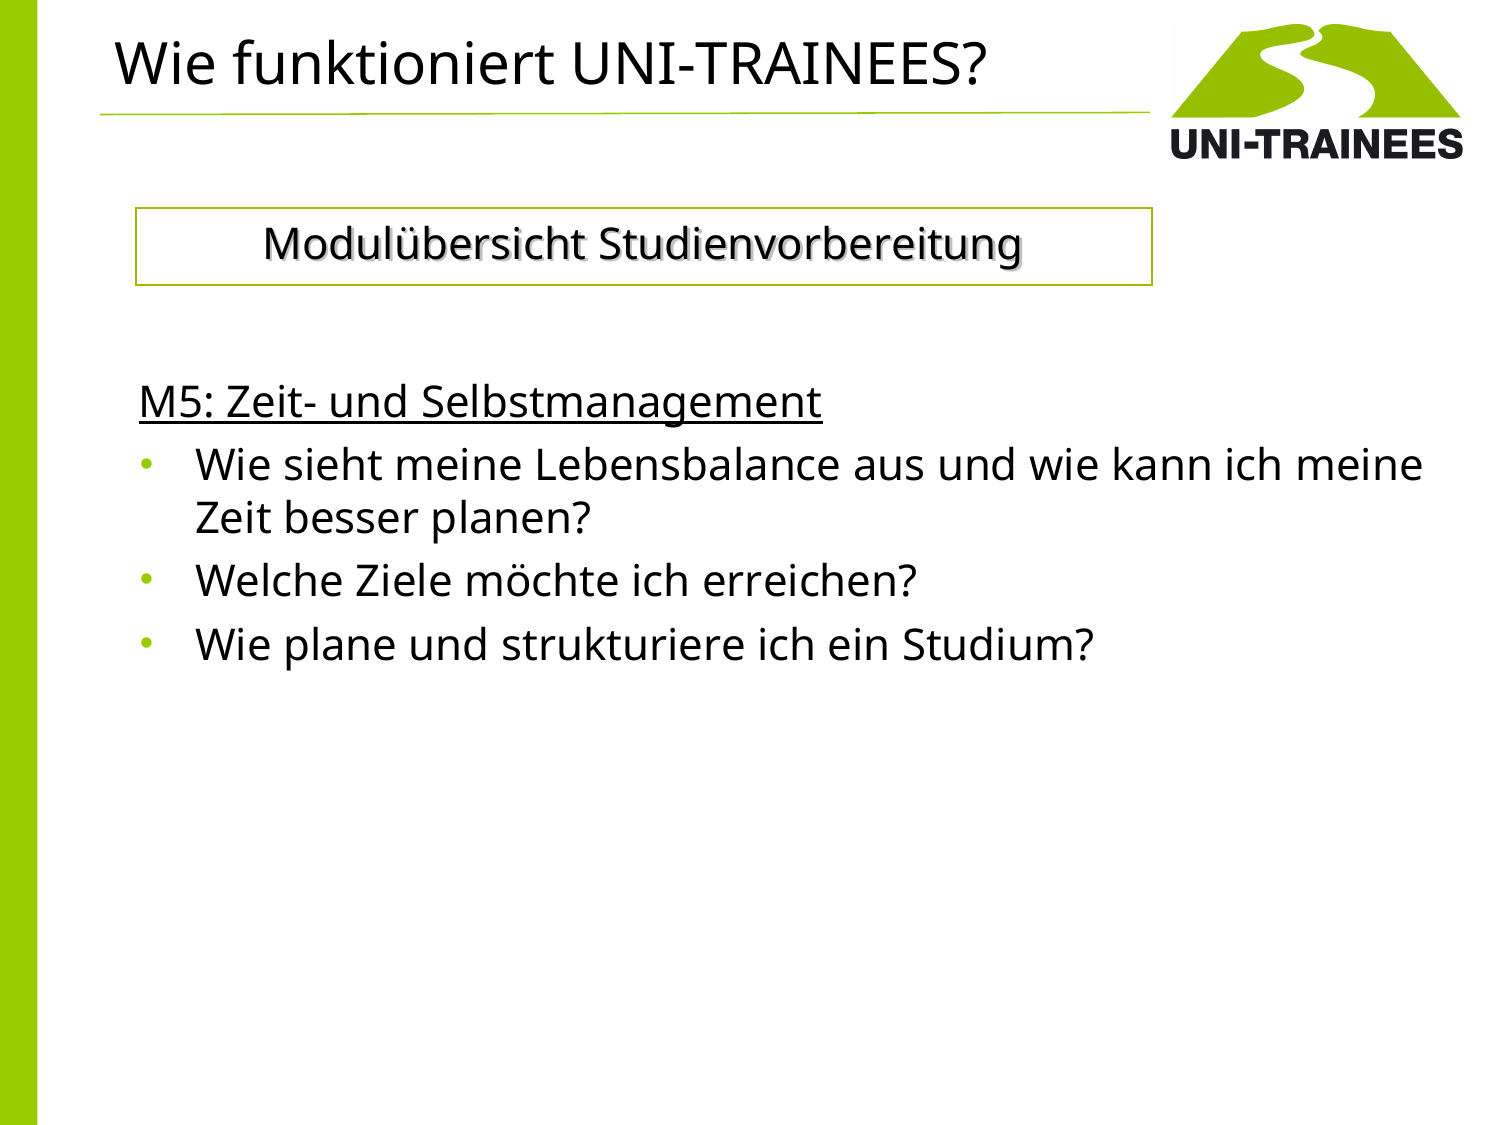

# Wie funktioniert UNI-TRAINEES?
Modulübersicht Studienvorbereitung
M5: Zeit- und Selbstmanagement
Wie sieht meine Lebensbalance aus und wie kann ich meine Zeit besser planen?
Welche Ziele möchte ich erreichen?
Wie plane und strukturiere ich ein Studium?